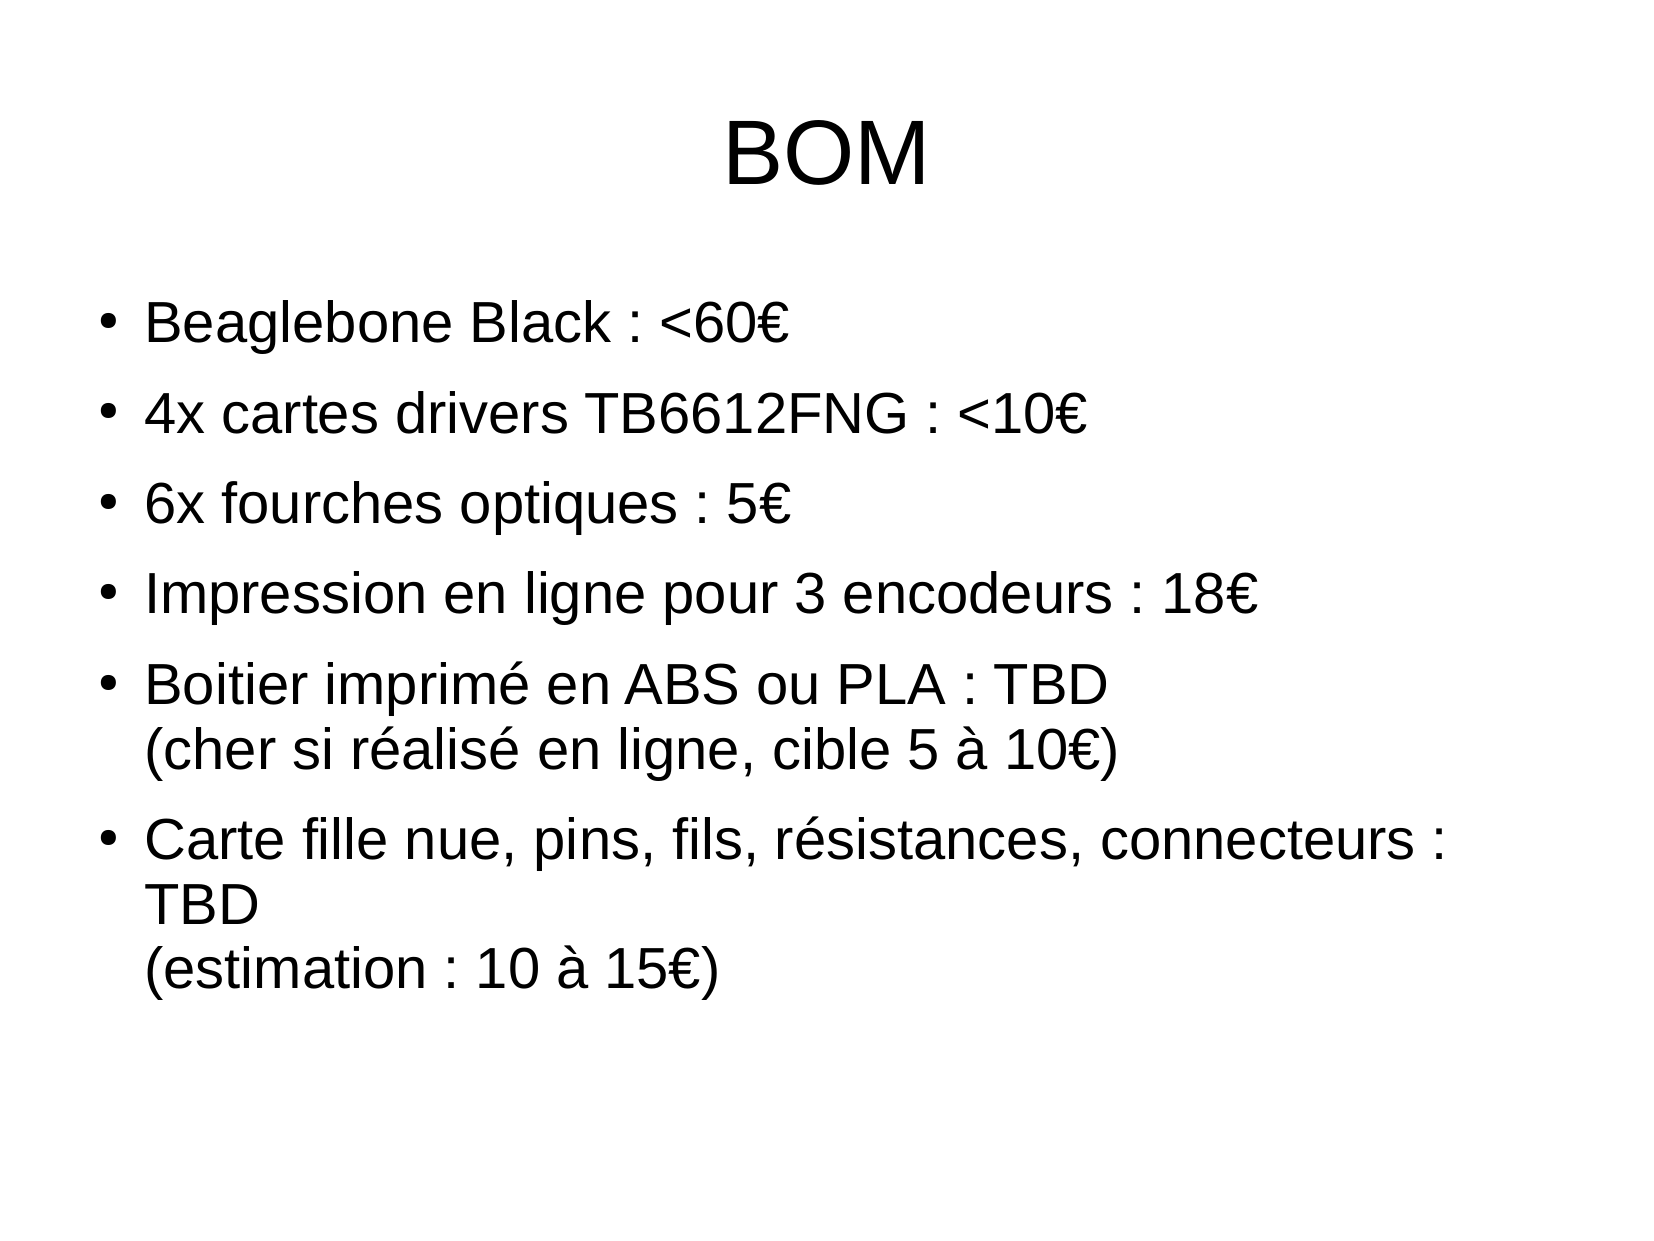

# BOM
Beaglebone Black : <60€
4x cartes drivers TB6612FNG : <10€
6x fourches optiques : 5€
Impression en ligne pour 3 encodeurs : 18€
Boitier imprimé en ABS ou PLA : TBD
(cher si réalisé en ligne, cible 5 à 10€)
Carte fille nue, pins, fils, résistances, connecteurs : TBD
(estimation : 10 à 15€)